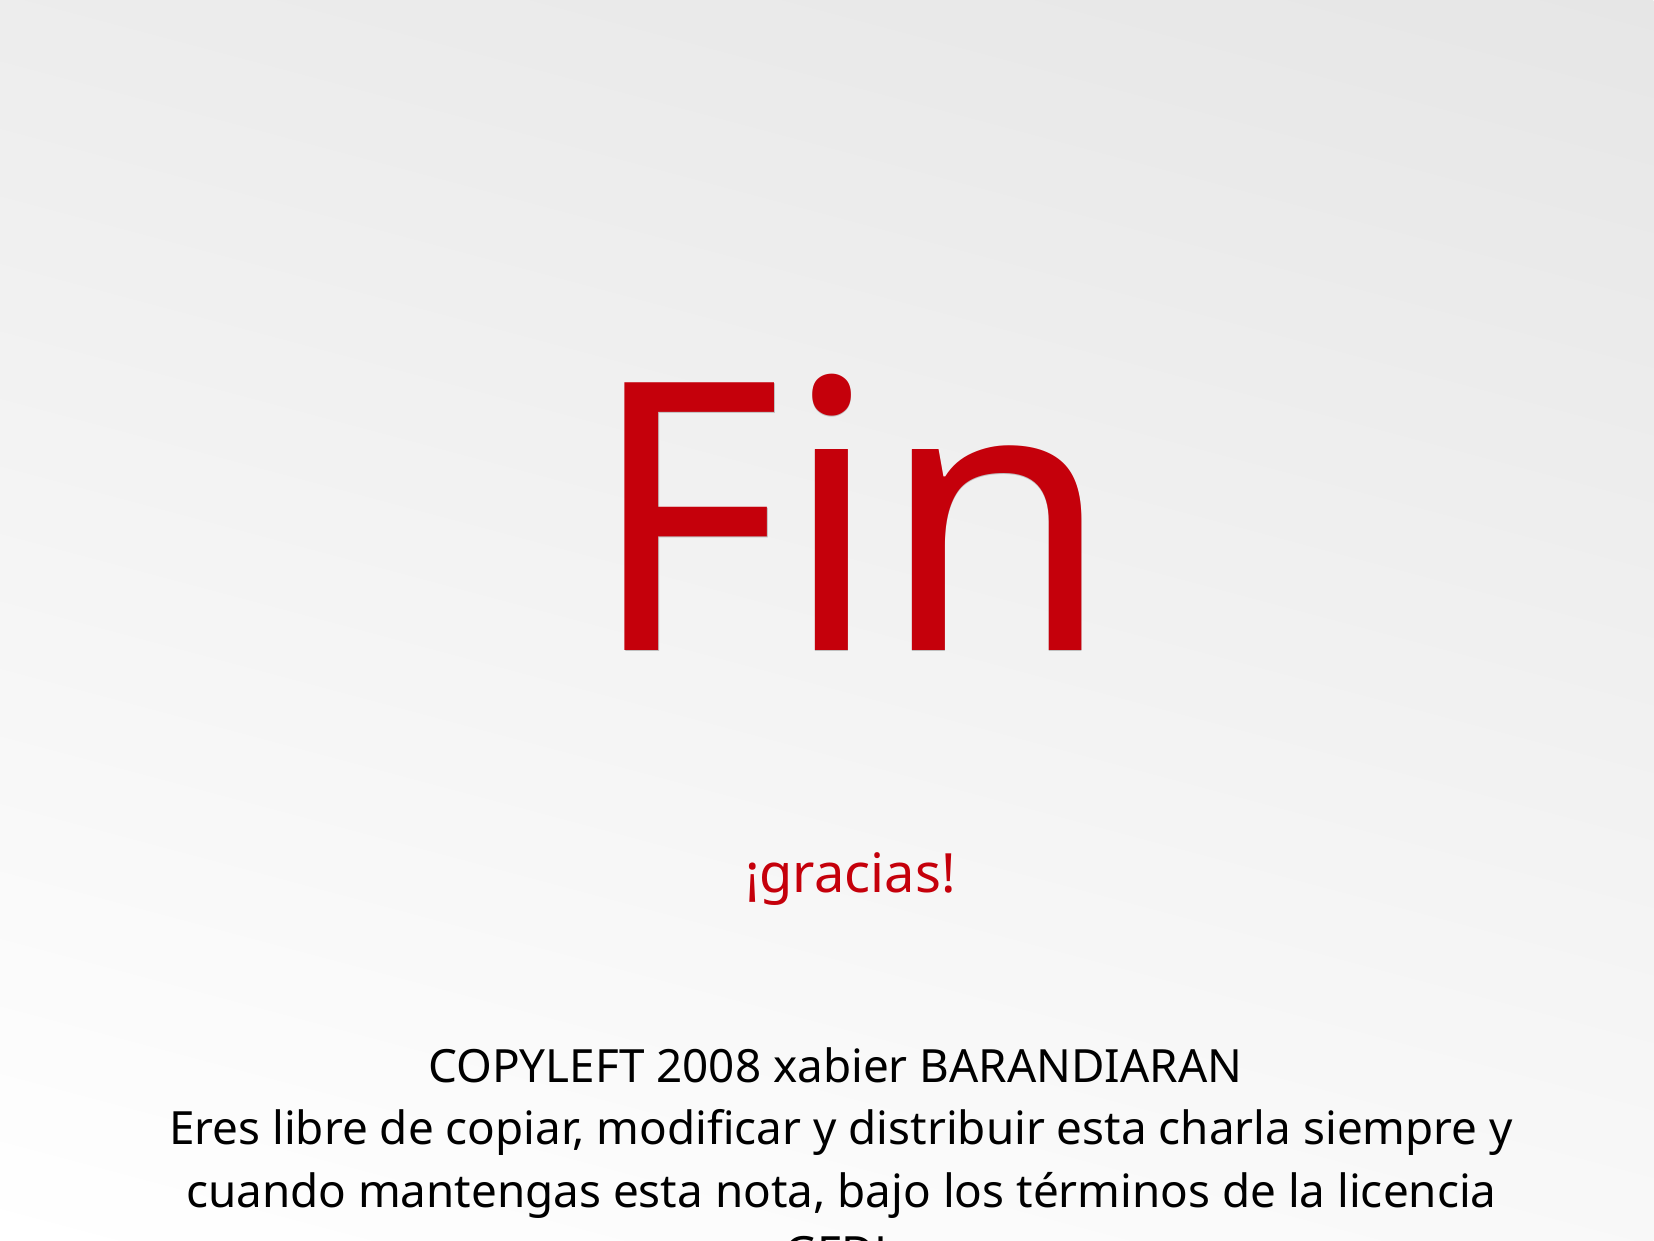

Fin
¡gracias!
COPYLEFT 2008 xabier BARANDIARAN
Eres libre de copiar, modificar y distribuir esta charla siempre y cuando mantengas esta nota, bajo los términos de la licencia GFDL